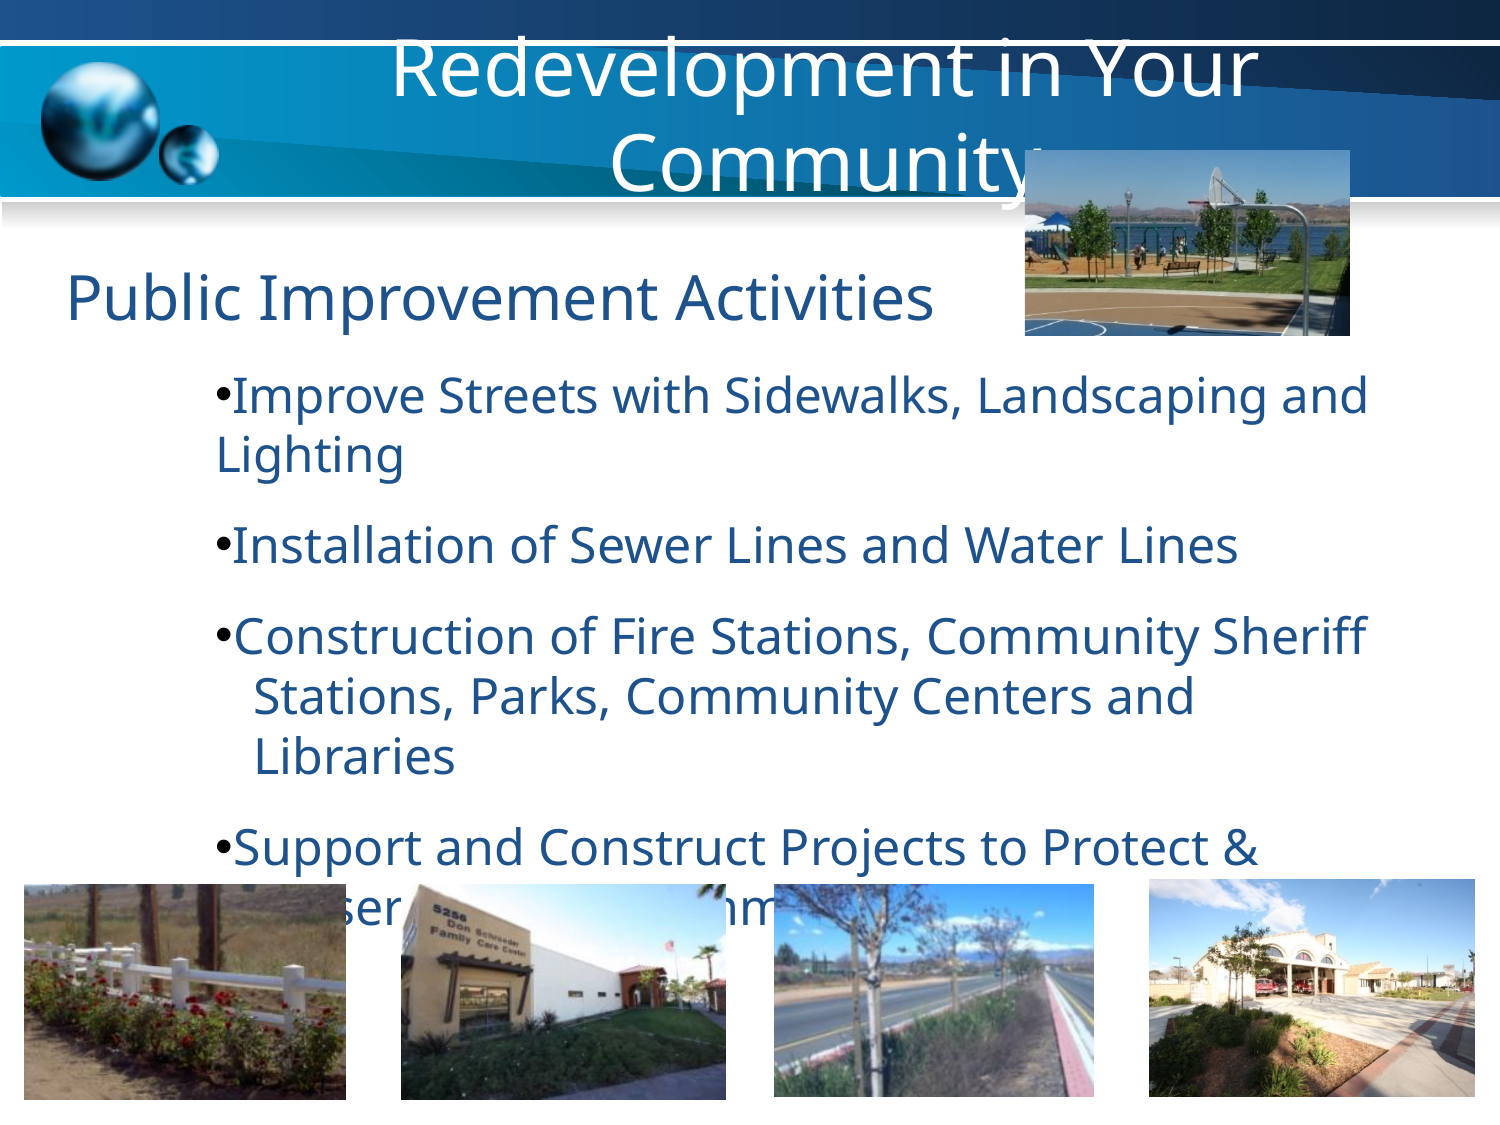

# Redevelopment in Your Community
Public Improvement Activities
Improve Streets with Sidewalks, Landscaping and Lighting
Installation of Sewer Lines and Water Lines
Construction of Fire Stations, Community Sheriff Stations, Parks, Community Centers and Libraries
Support and Construct Projects to Protect & Preserve the Environment